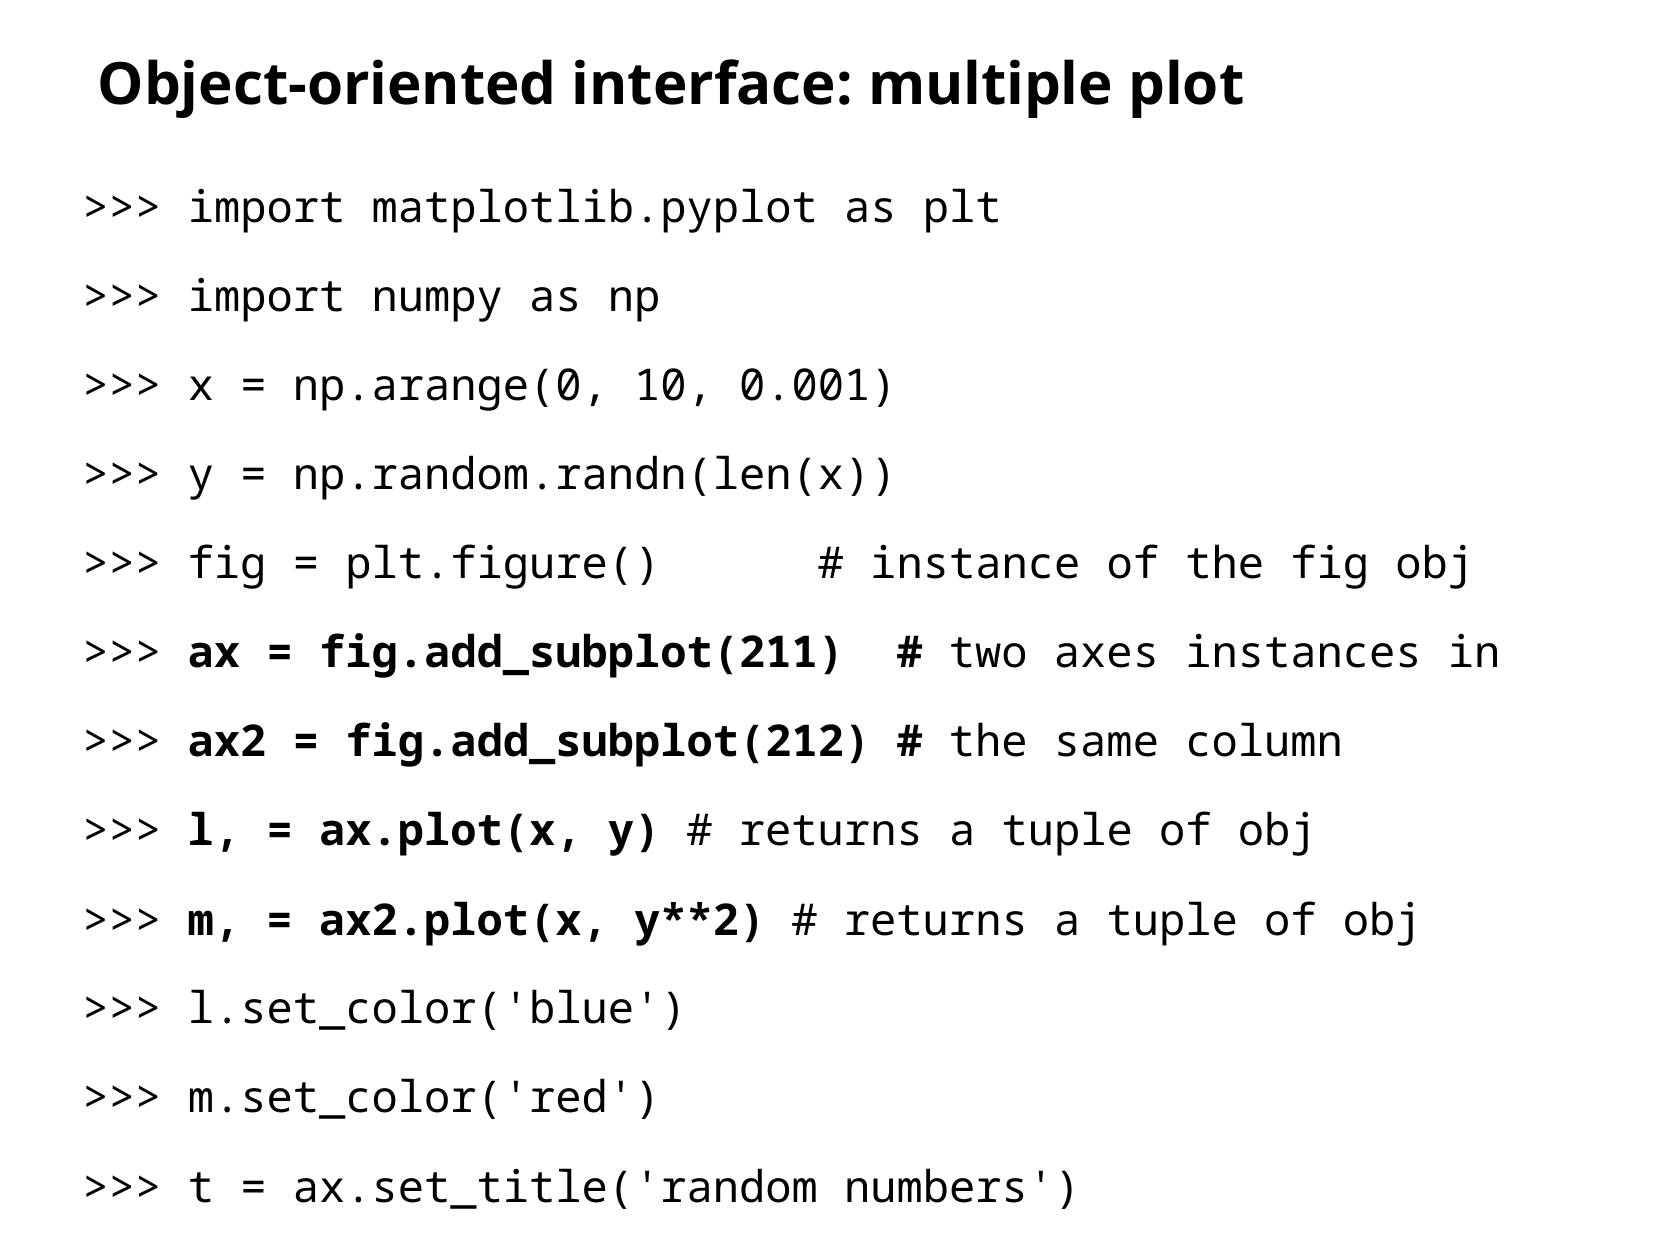

# Object-oriented interface: multiple plot
>>> import matplotlib.pyplot as plt
>>> import numpy as np
>>> x = np.arange(0, 10, 0.001)
>>> y = np.random.randn(len(x))
>>> fig = plt.figure() # instance of the fig obj
>>> ax = fig.add_subplot(211) # two axes instances in
>>> ax2 = fig.add_subplot(212) # the same column
>>> l, = ax.plot(x, y) # returns a tuple of obj
>>> m, = ax2.plot(x, y**2) # returns a tuple of obj
>>> l.set_color('blue')
>>> m.set_color('red')
>>> t = ax.set_title('random numbers')
>>> plt.show()